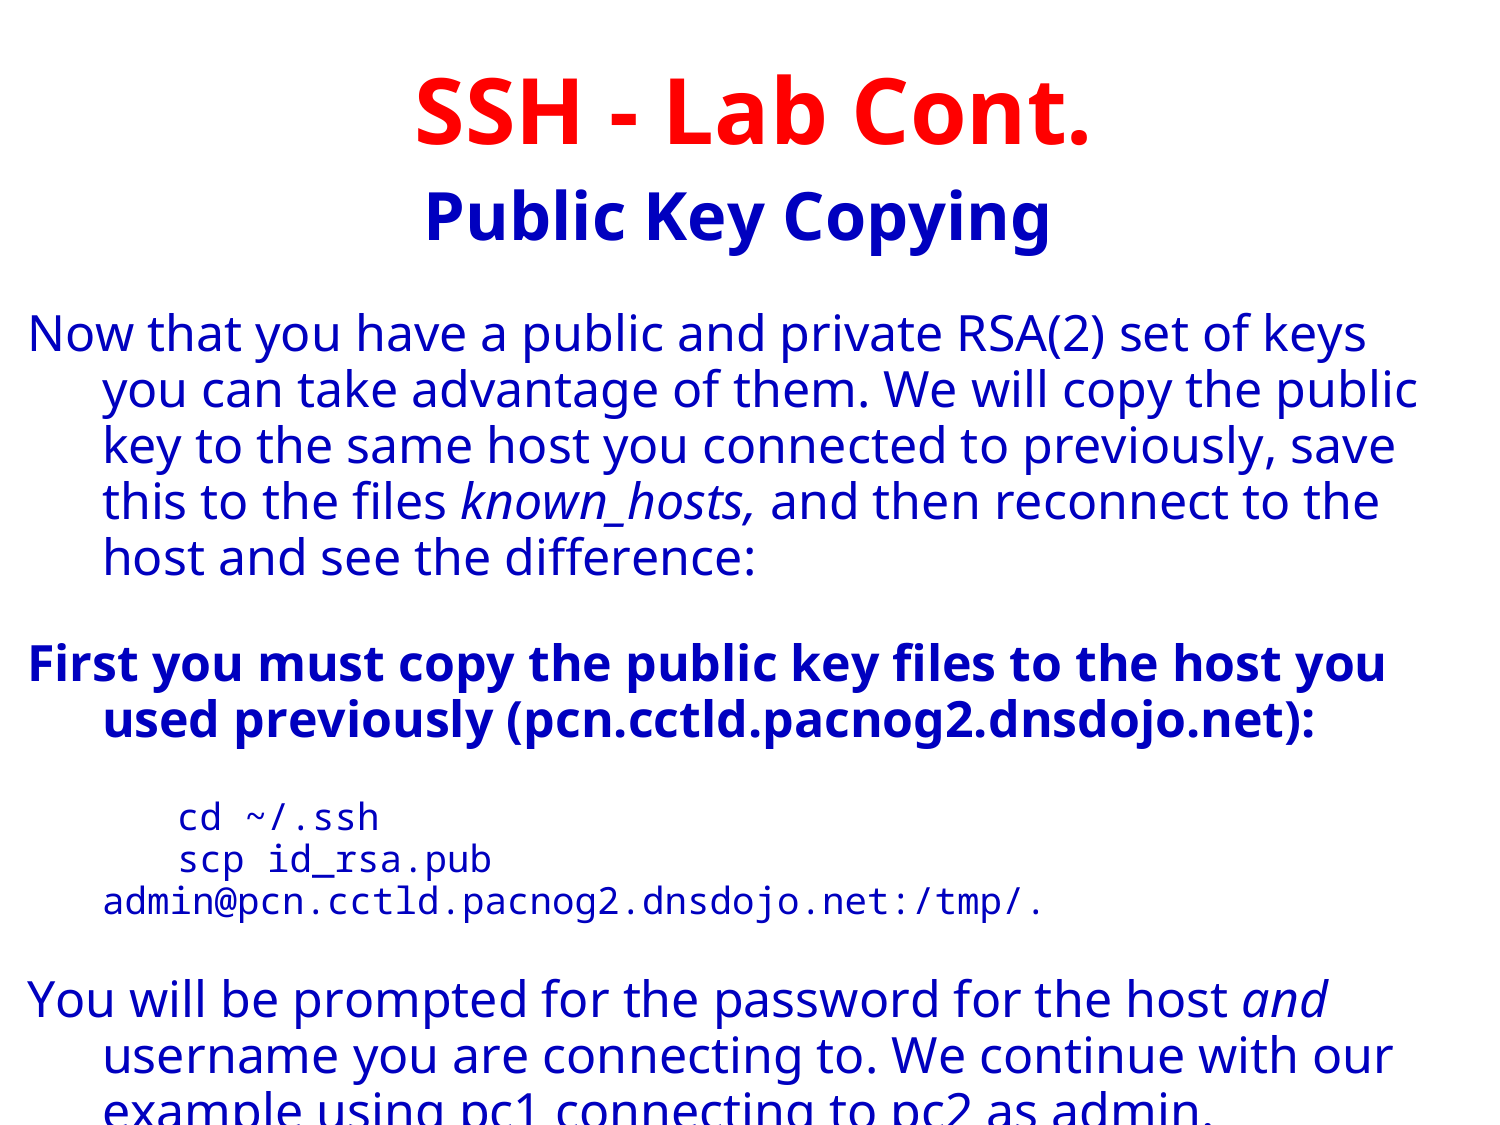

SSH - Lab Cont.
# Public Key Copying
Now that you have a public and private RSA(2) set of keys you can take advantage of them. We will copy the public key to the same host you connected to previously, save this to the files known_hosts, and then reconnect to the host and see the difference:
First you must copy the public key files to the host you used previously (pcn.cctld.pacnog2.dnsdojo.net):
	cd ~/.ssh
	scp id_rsa.pub admin@pcn.cctld.pacnog2.dnsdojo.net:/tmp/.
You will be prompted for the password for the host and username you are connecting to. We continue with our example using pc1 connecting to pc2 as admin.